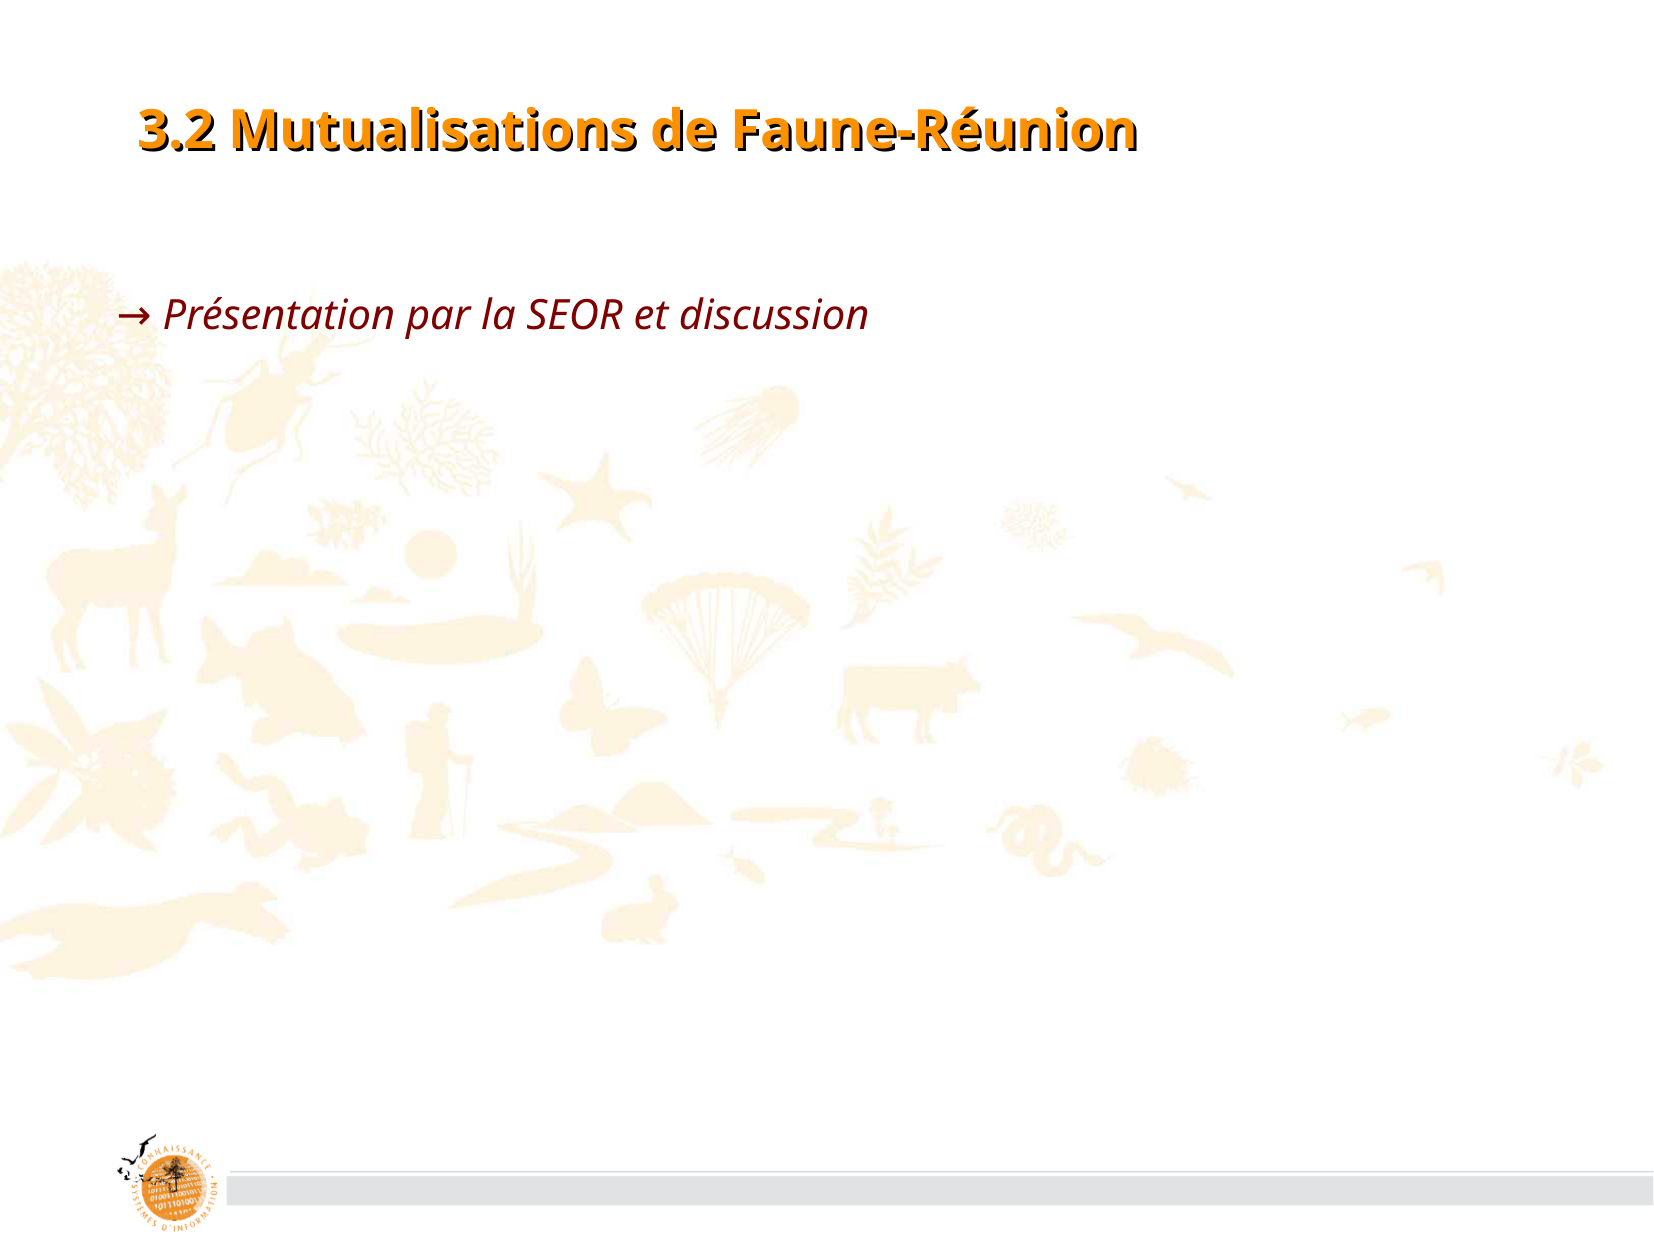

# 3.2 Mutualisations de Faune-Réunion
 → Présentation par la SEOR et discussion
Cotech SINP - 29/11/2018
29